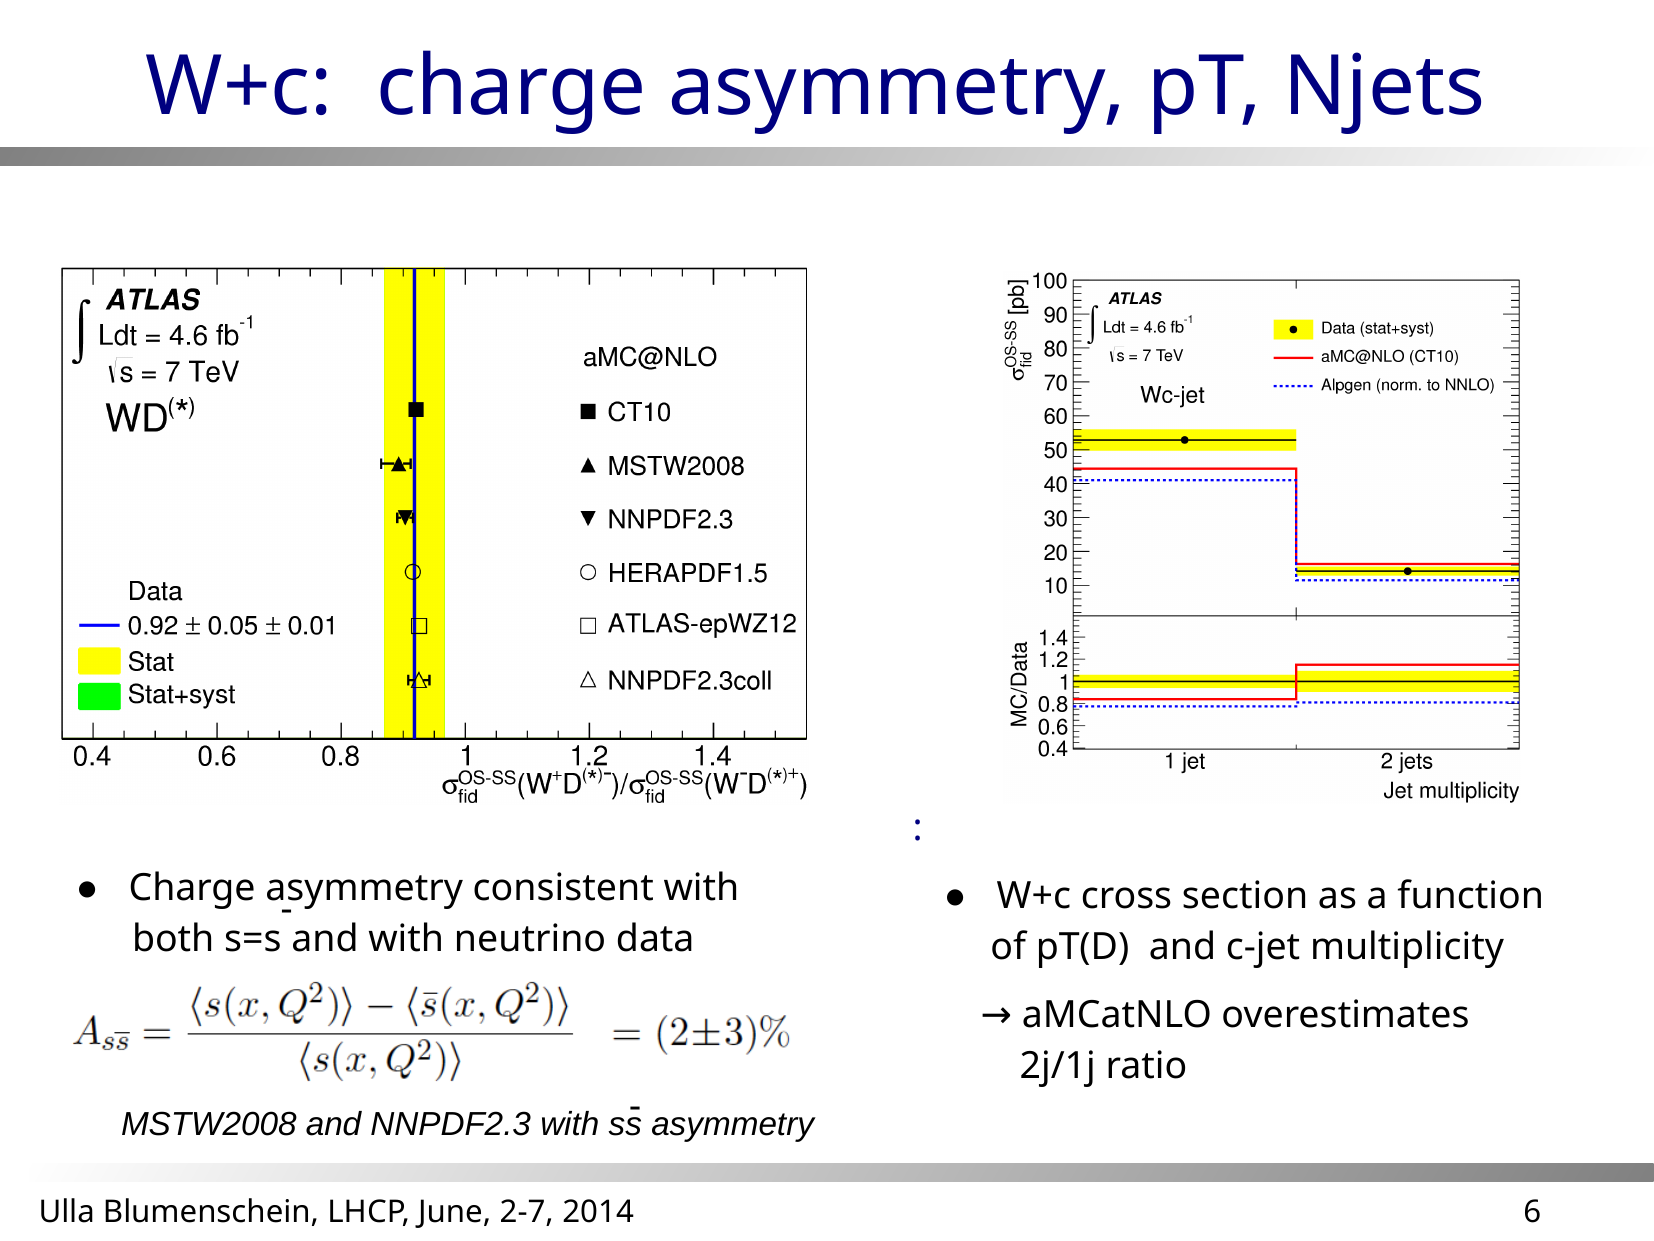

# W+c: charge asymmetry, pT, Njets
 ● Charge asymmetry consistent with
 both s=s and with neutrino data
:
 ● W+c cross section as a function
 of pT(D) and c-jet multiplicity
 → aMCatNLO overestimates
 2j/1j ratio
-
-
MSTW2008 and NNPDF2.3 with ss asymmetry
Ulla Blumenschein, LHCP, June, 2-7, 2014 6